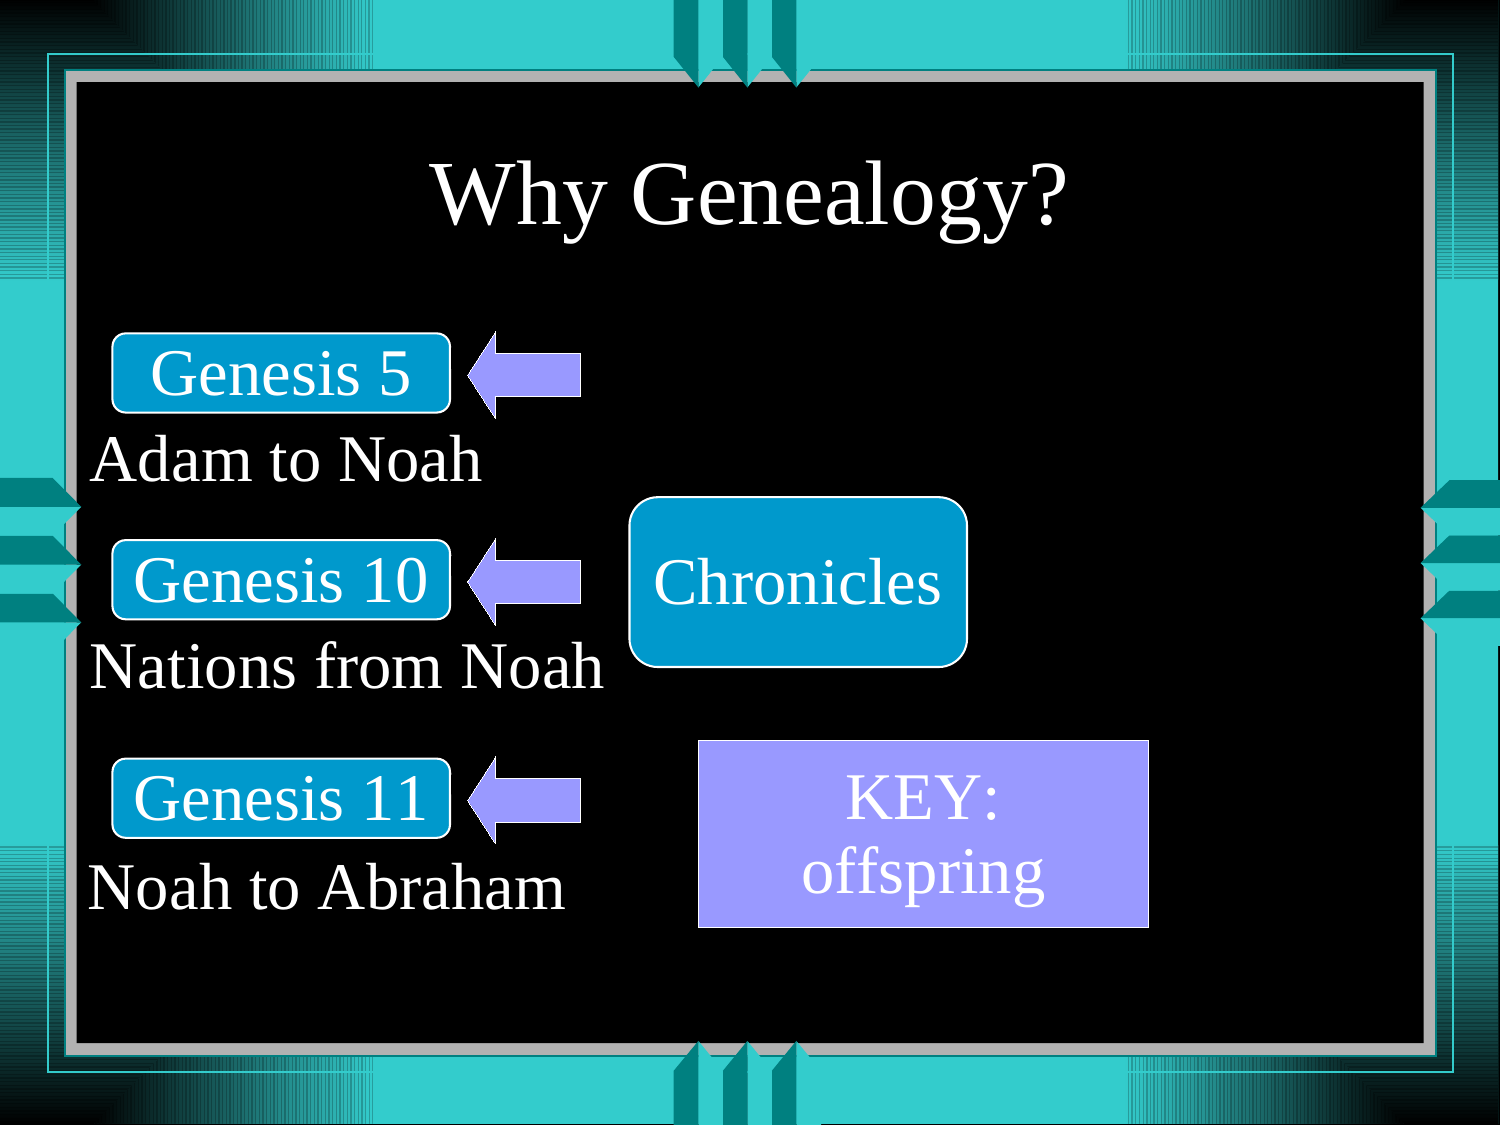

# Why Genealogy?
Genesis 5
Adam to Noah
Chronicles
Genesis 10
Nations from Noah
KEY:
offspring
Genesis 11
Noah to Abraham